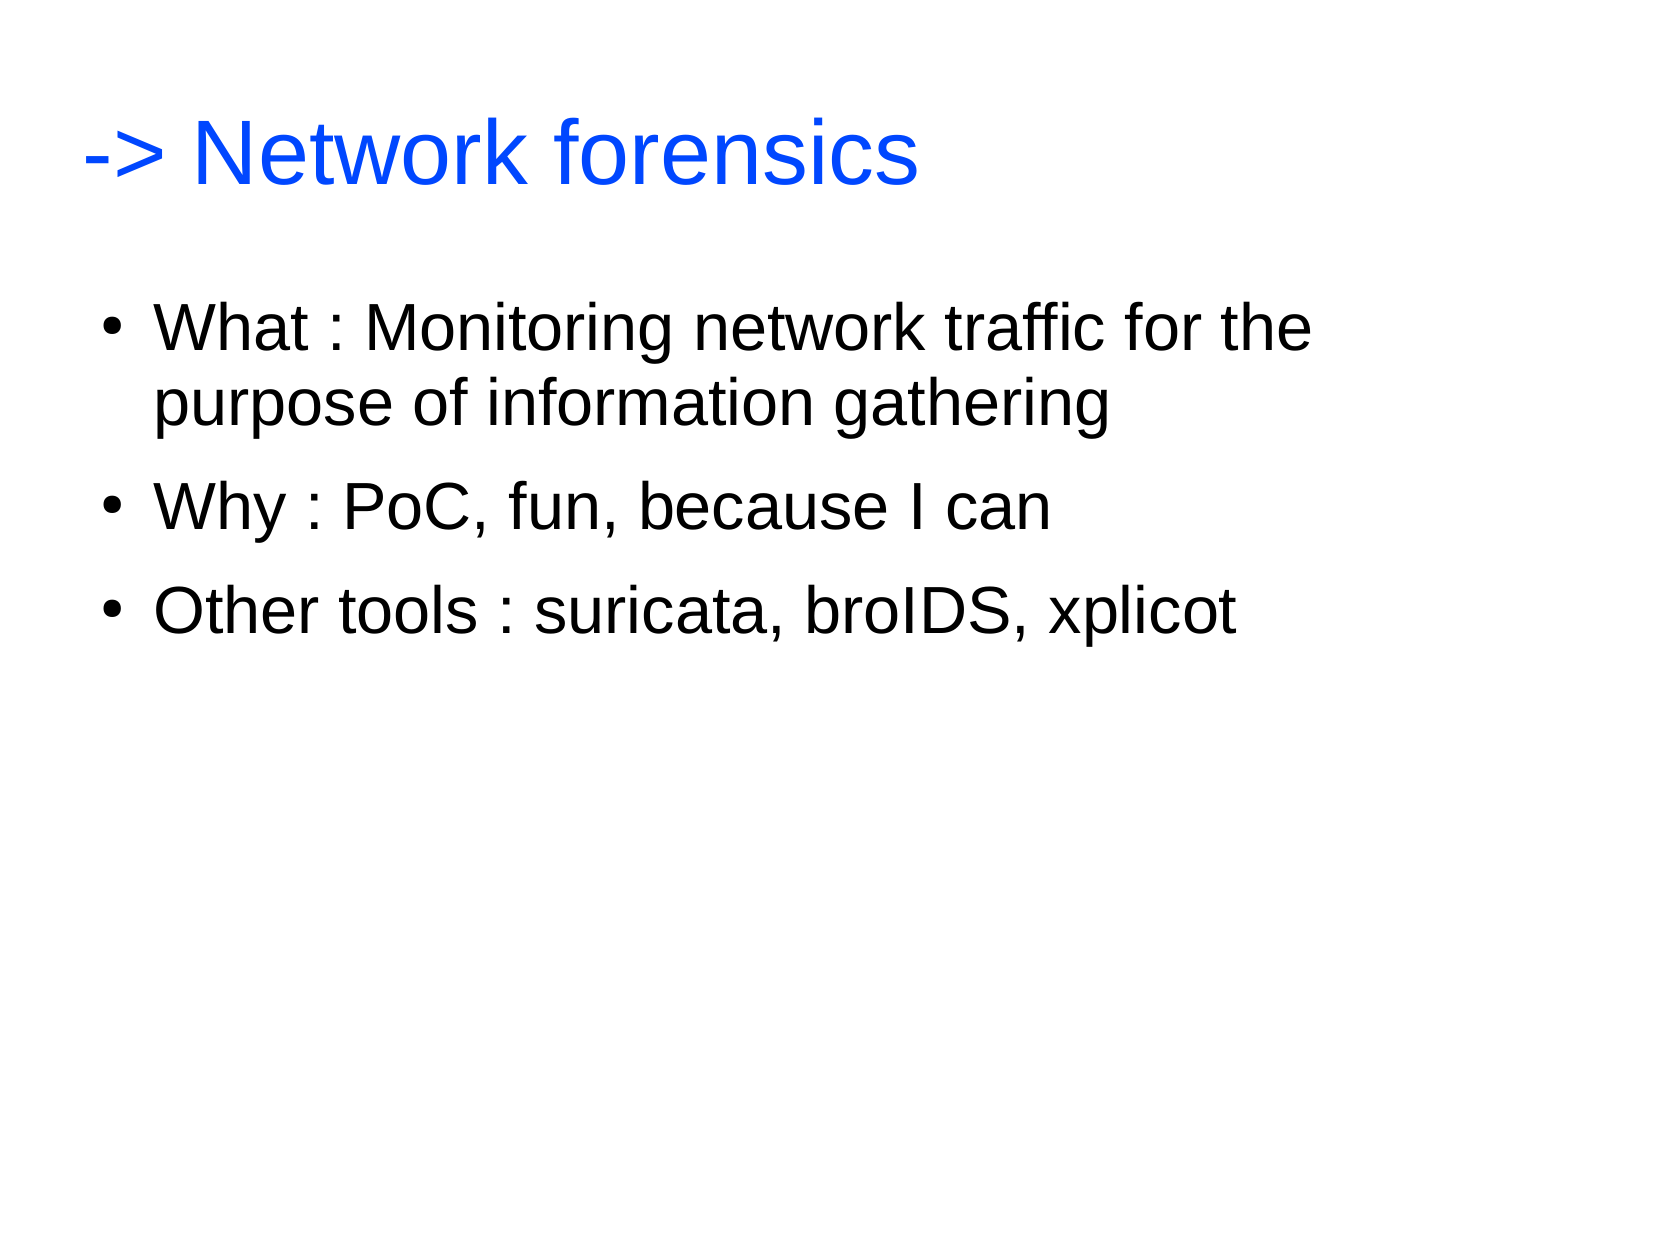

# -> Network forensics
What : Monitoring network traffic for the purpose of information gathering
Why : PoC, fun, because I can
Other tools : suricata, broIDS, xplicot